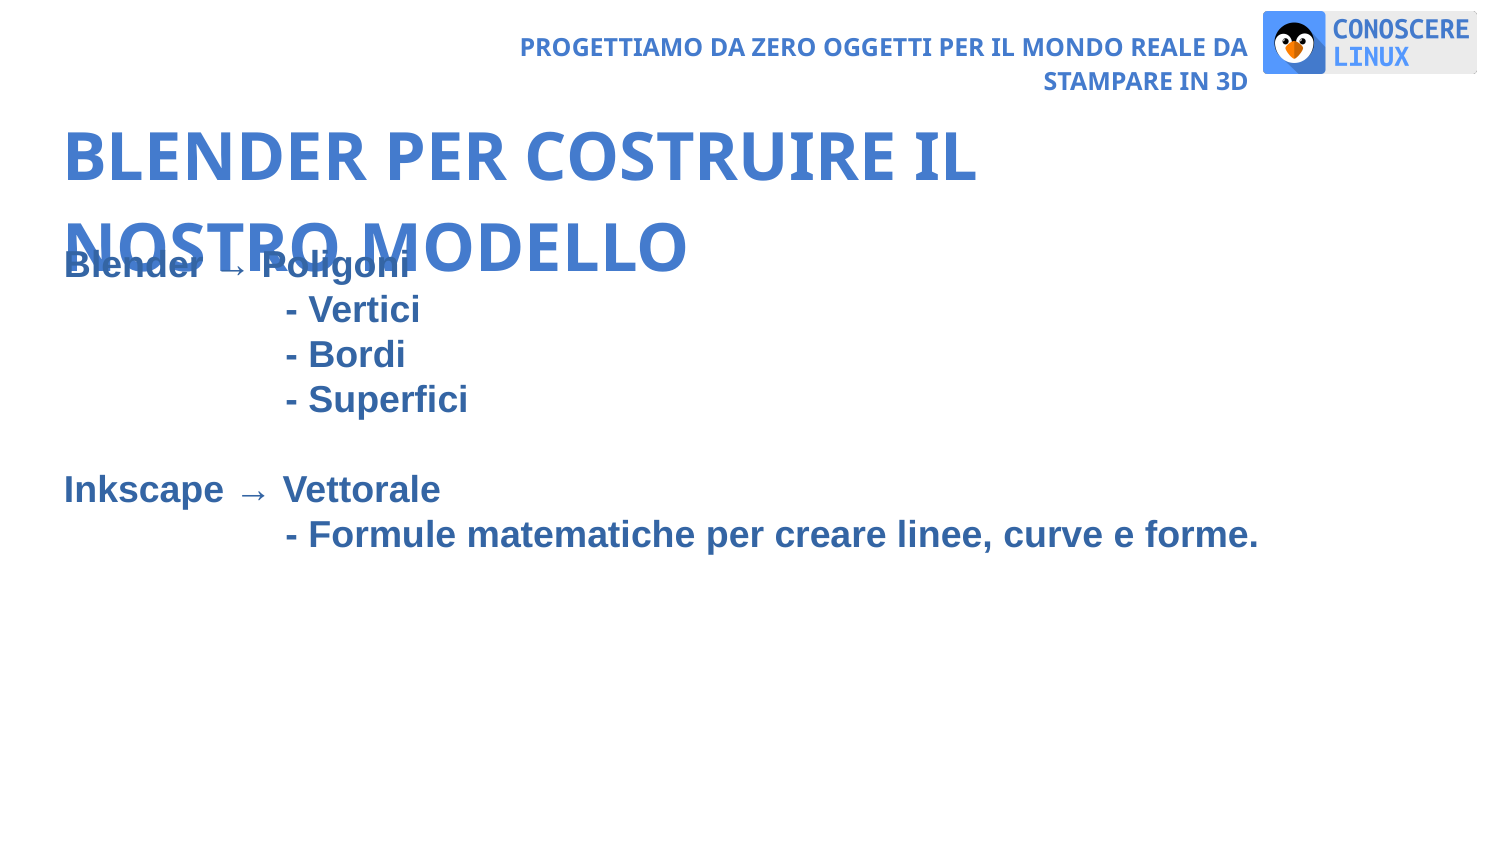

PROGETTIAMO DA ZERO OGGETTI PER IL MONDO REALE DA STAMPARE IN 3D
BLENDER PER COSTRUIRE IL NOSTRO MODELLO
# Blender → Poligoni - Vertici - Bordi - Superfici Inkscape → Vettorale - Formule matematiche per creare linee, curve e forme.